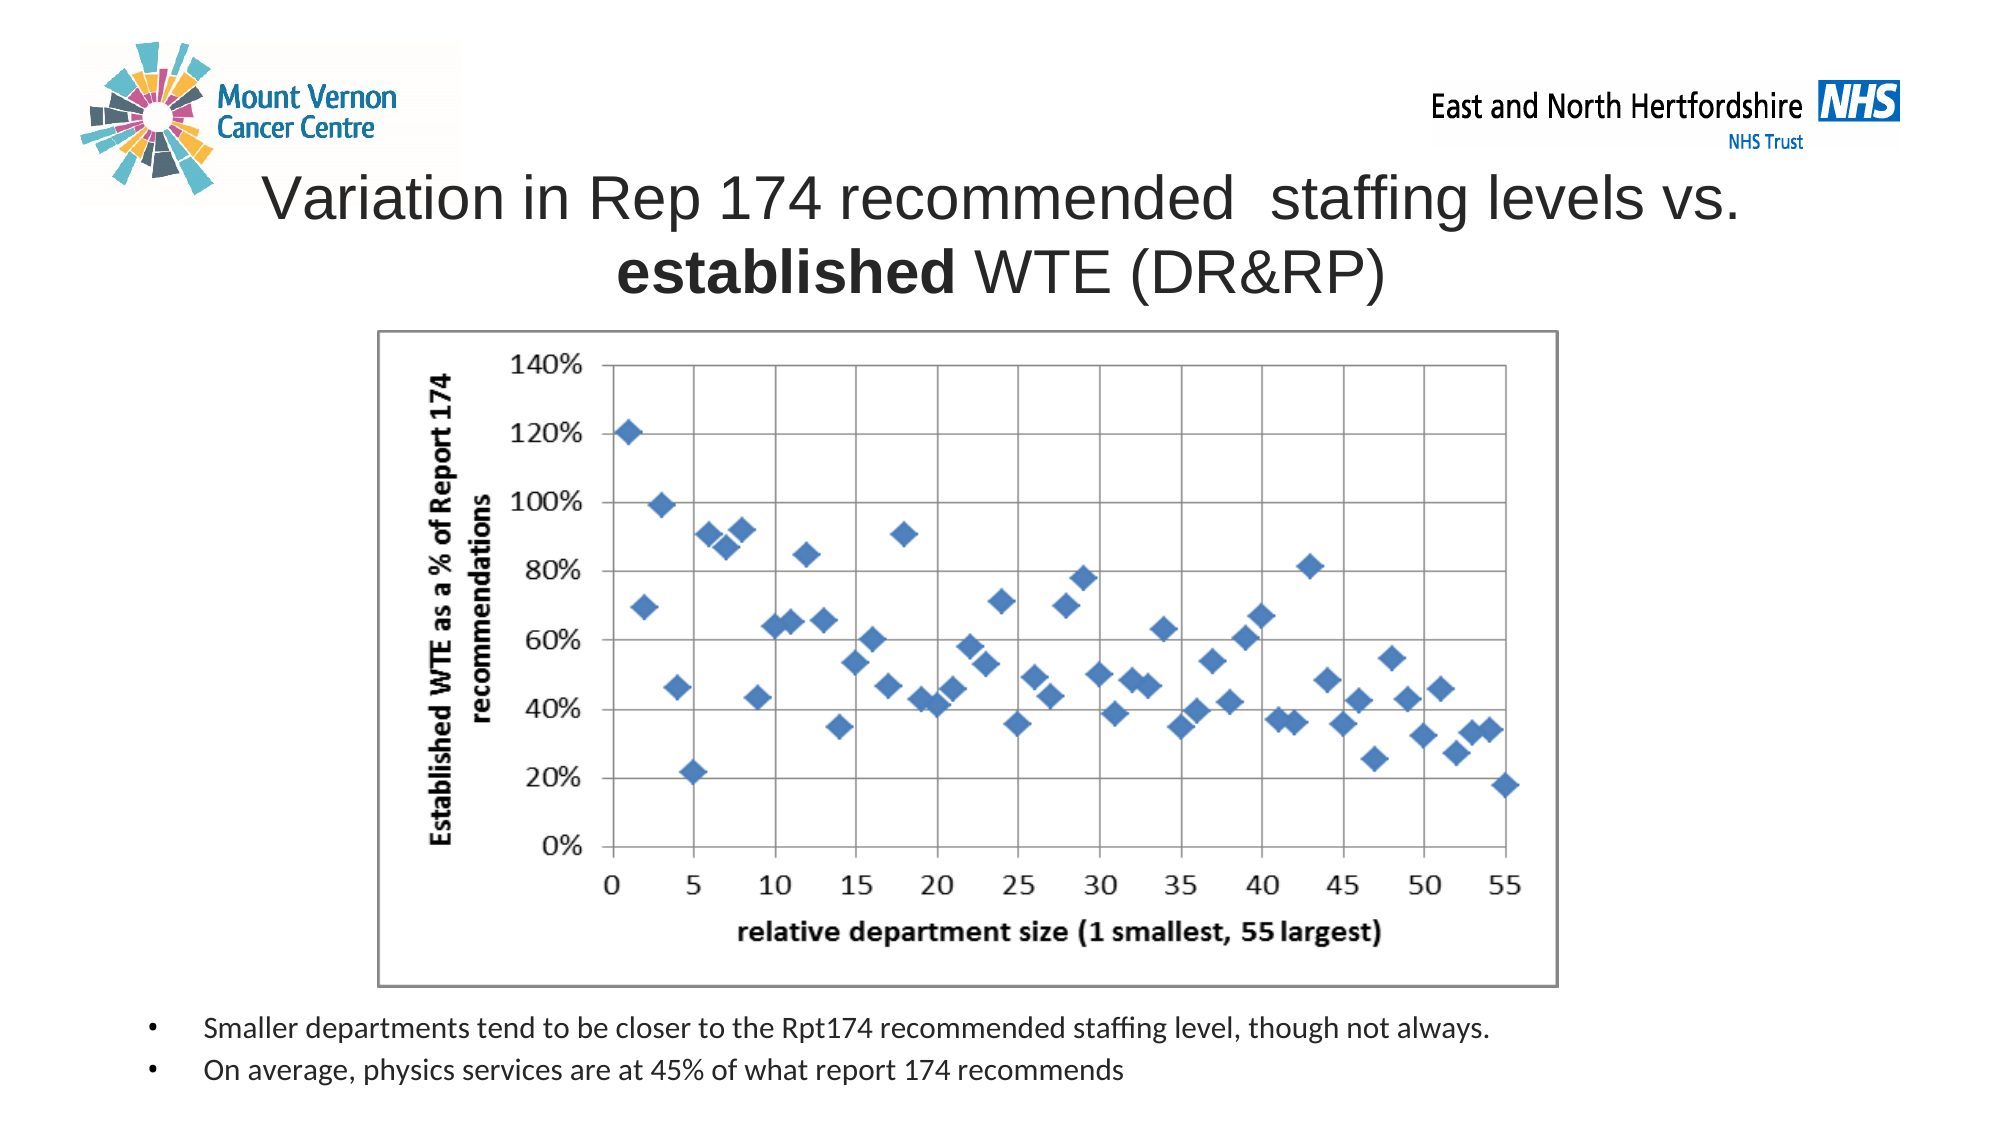

# Variation in Rep 174 recommended staffing levels vs. established WTE (DR&RP)
Smaller departments tend to be closer to the Rpt174 recommended staffing level, though not always.
On average, physics services are at 45% of what report 174 recommends